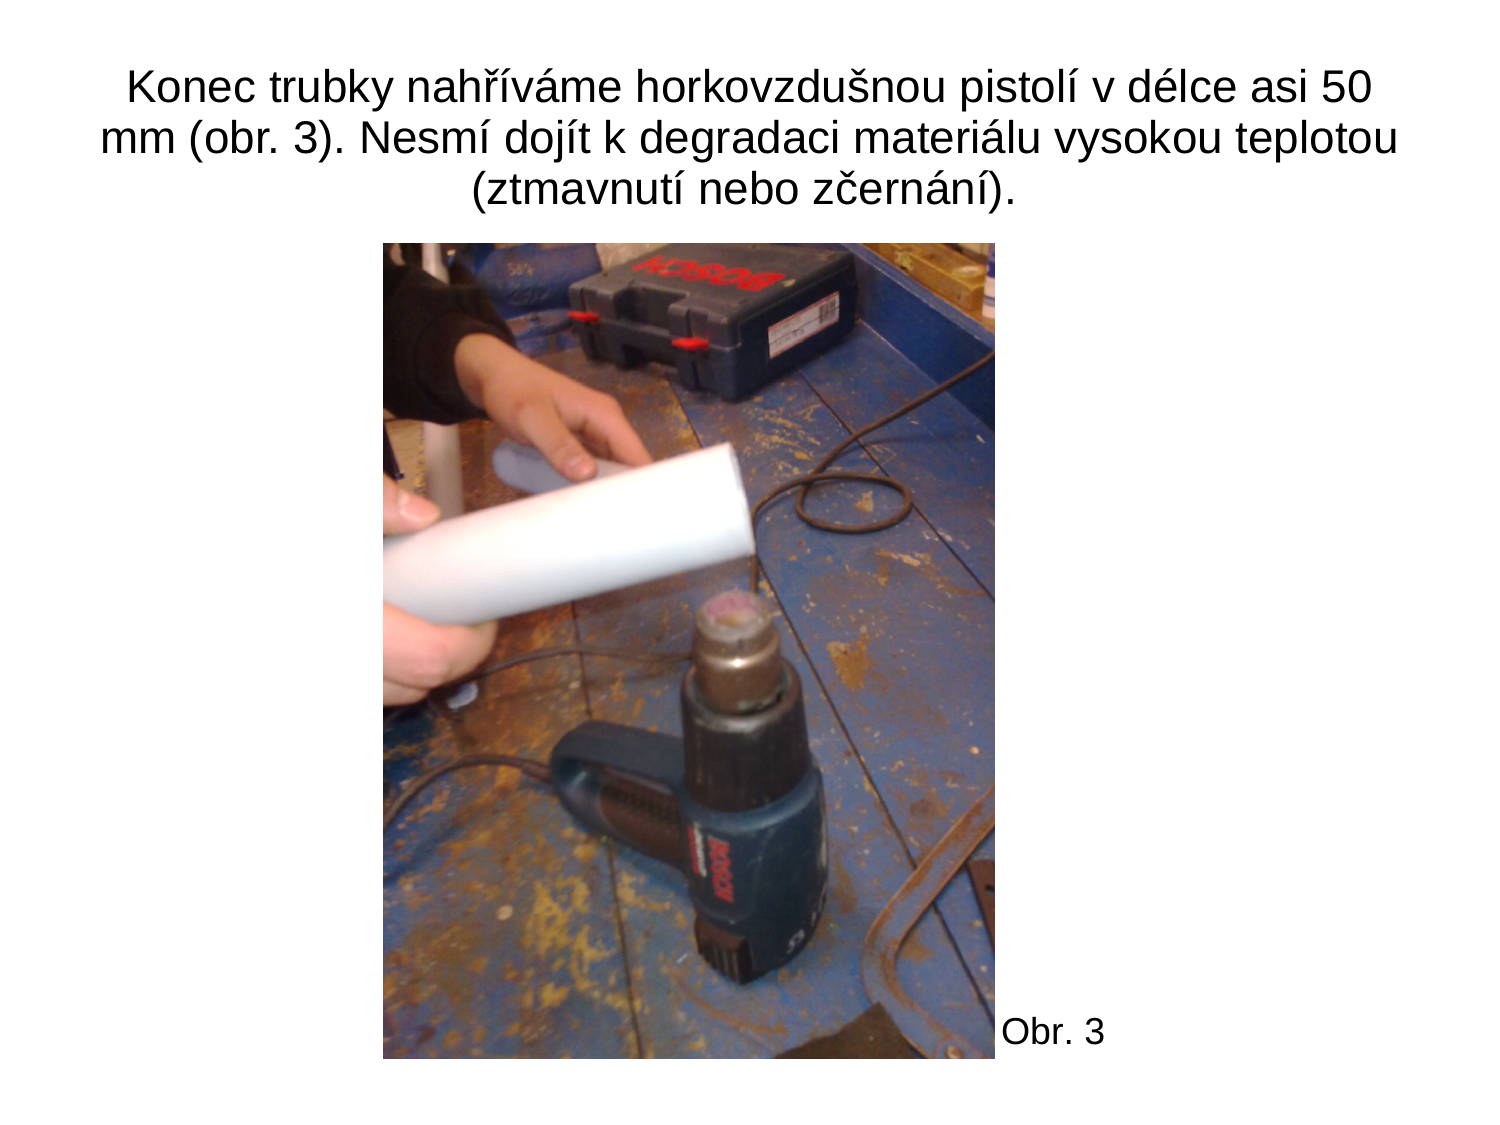

# Konec trubky nahříváme horkovzdušnou pistolí v délce asi 50 mm (obr. 3). Nesmí dojít k degradaci materiálu vysokou teplotou (ztmavnutí nebo zčernání).
Obr. 3